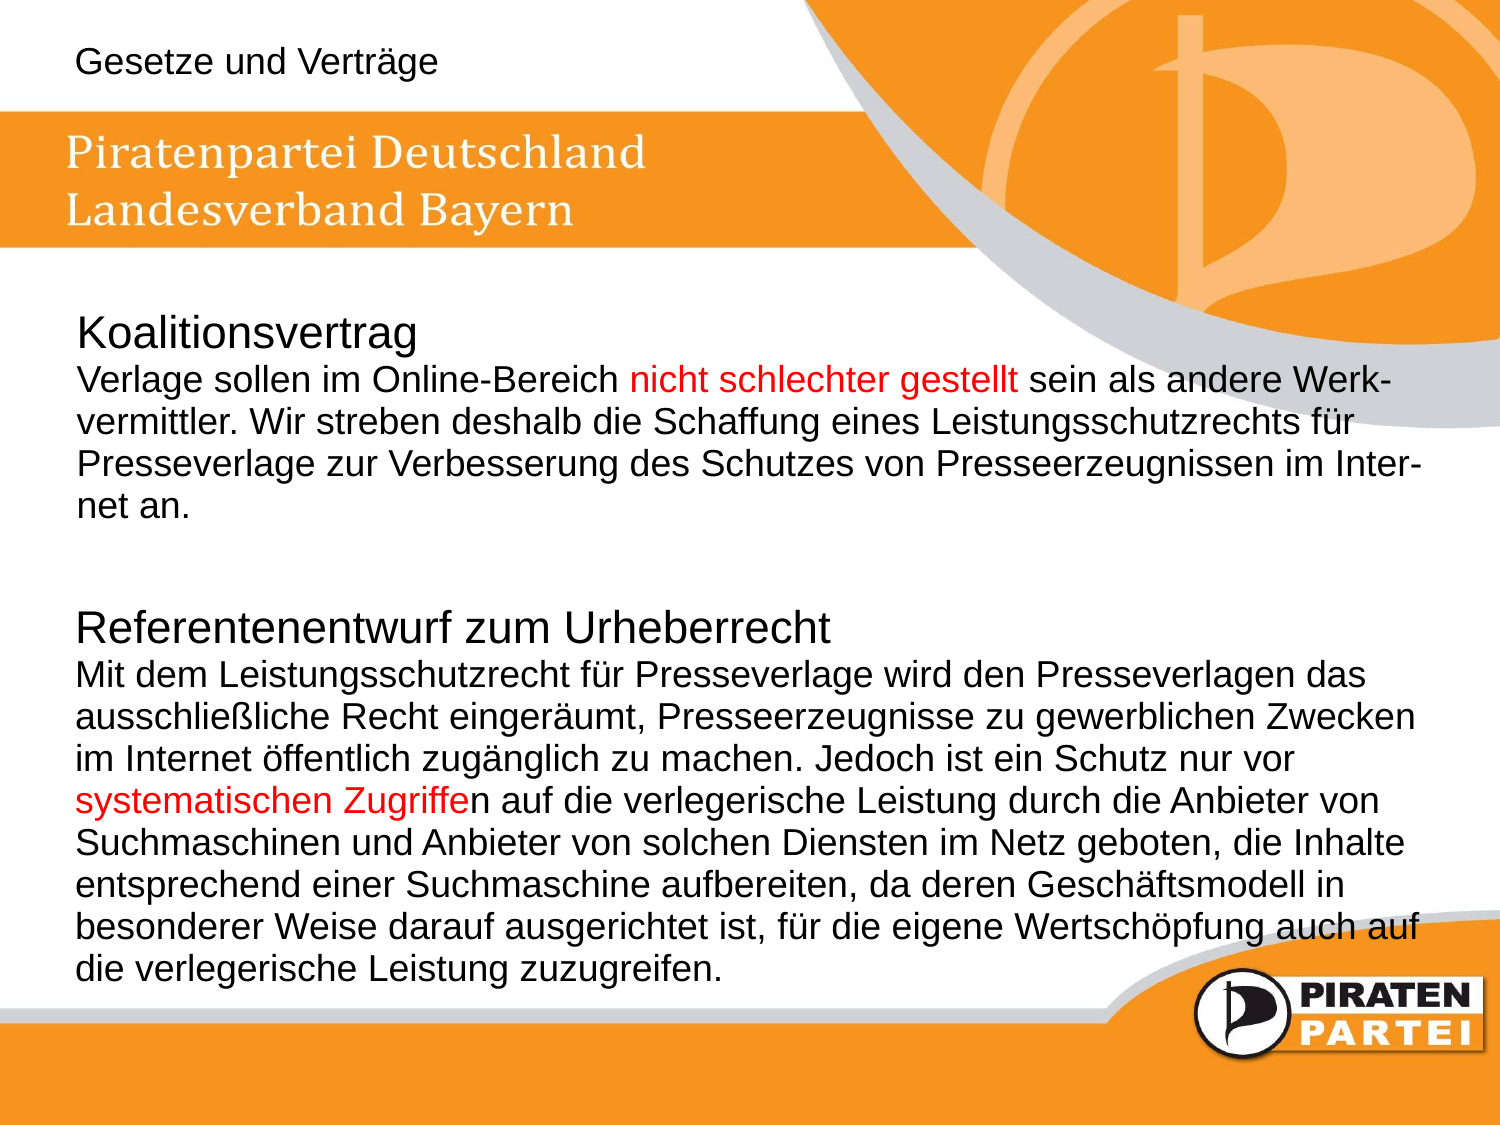

Gesetze und Verträge
Koalitionsvertrag
Verlage sollen im Online-Bereich nicht schlechter gestellt sein als andere Werk-
vermittler. Wir streben deshalb die Schaffung eines Leistungsschutzrechts für
Presseverlage zur Verbesserung des Schutzes von Presseerzeugnissen im Inter-
net an.
Referentenentwurf zum Urheberrecht
Mit dem Leistungsschutzrecht für Presseverlage wird den Presseverlagen das ausschließliche Recht eingeräumt, Presseerzeugnisse zu gewerblichen Zwecken im Internet öffentlich zugänglich zu machen. Jedoch ist ein Schutz nur vor systematischen Zugriffen auf die verlegerische Leistung durch die Anbieter von Suchmaschinen und Anbieter von solchen Diensten im Netz geboten, die Inhalte entsprechend einer Suchmaschine aufbereiten, da deren Geschäftsmodell in besonderer Weise darauf ausgerichtet ist, für die eigene Wertschöpfung auch auf die verlegerische Leistung zuzugreifen.